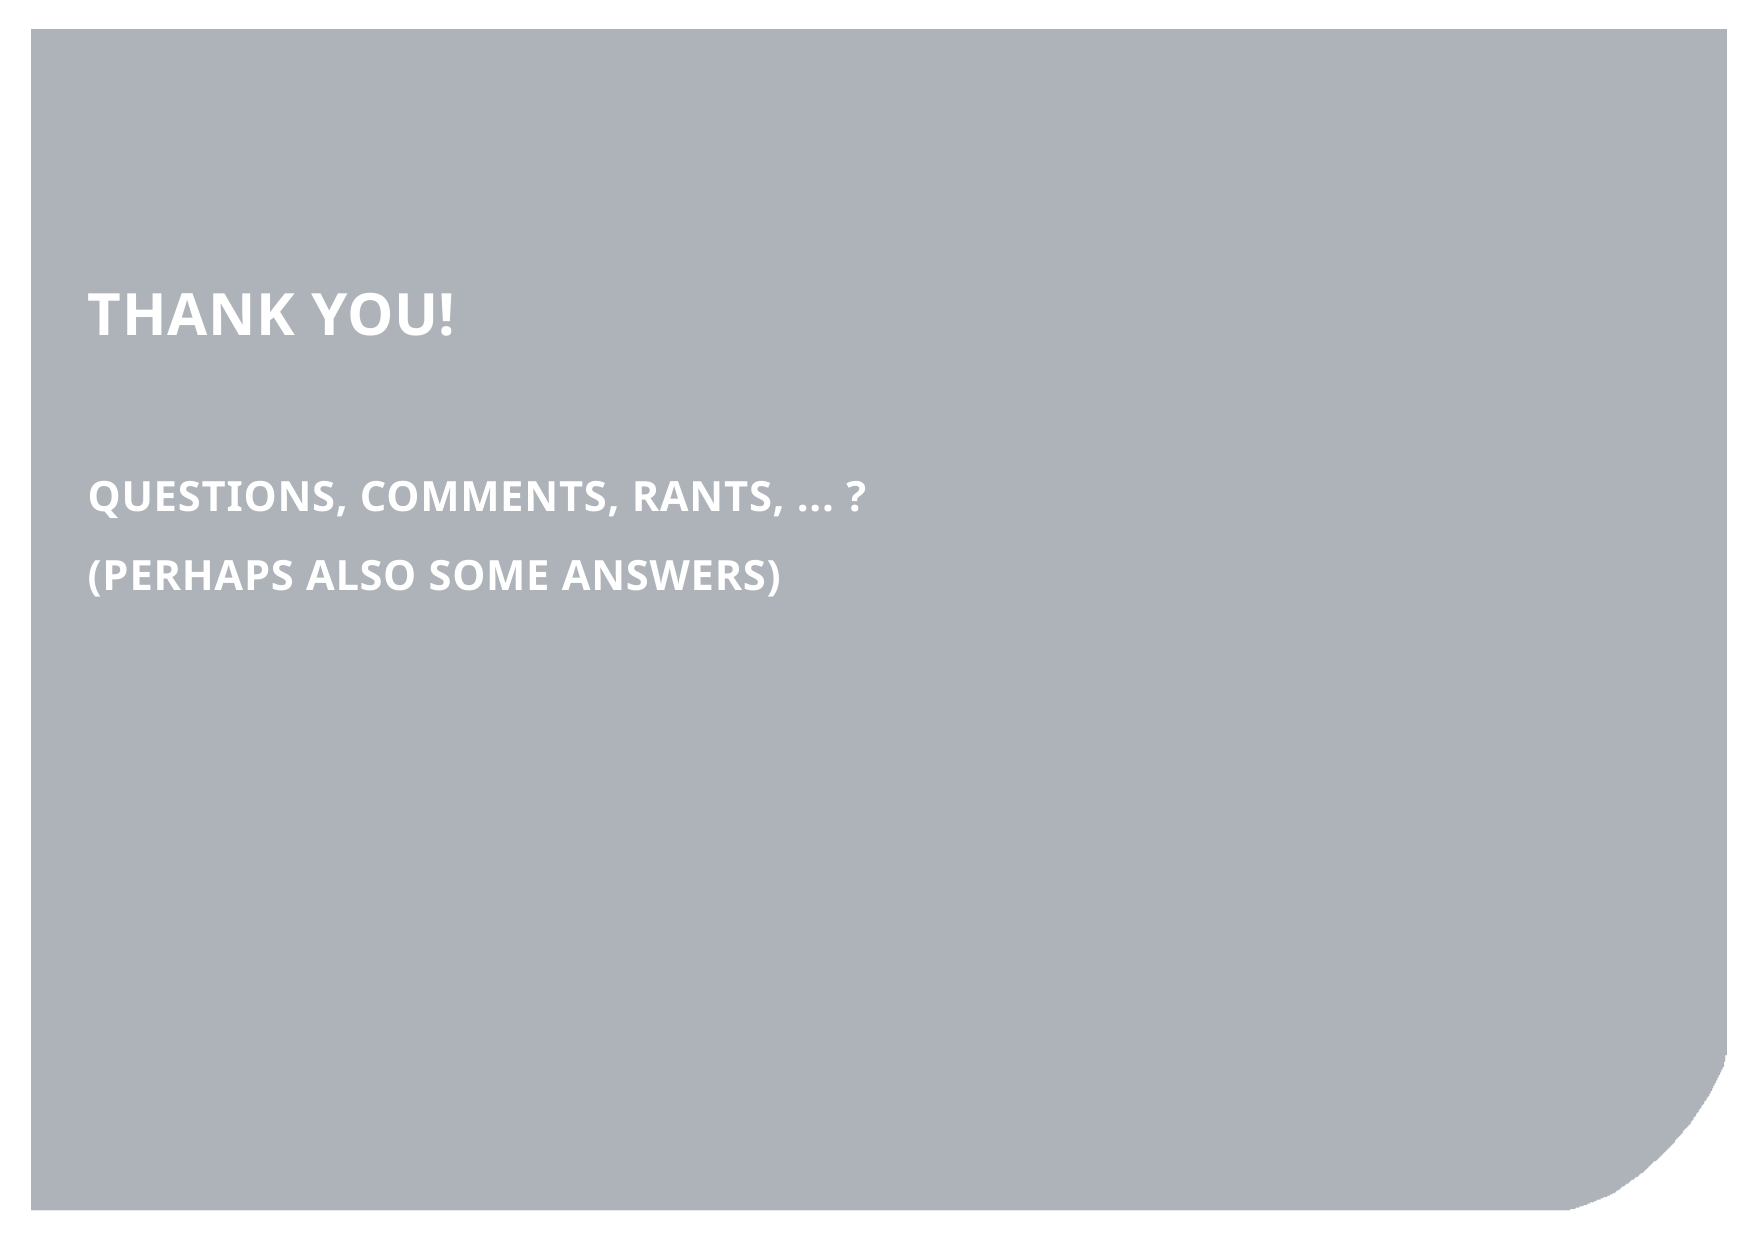

# Thank You!
Questions, Comments, Rants, ... ?
(perhaps also some Answers)